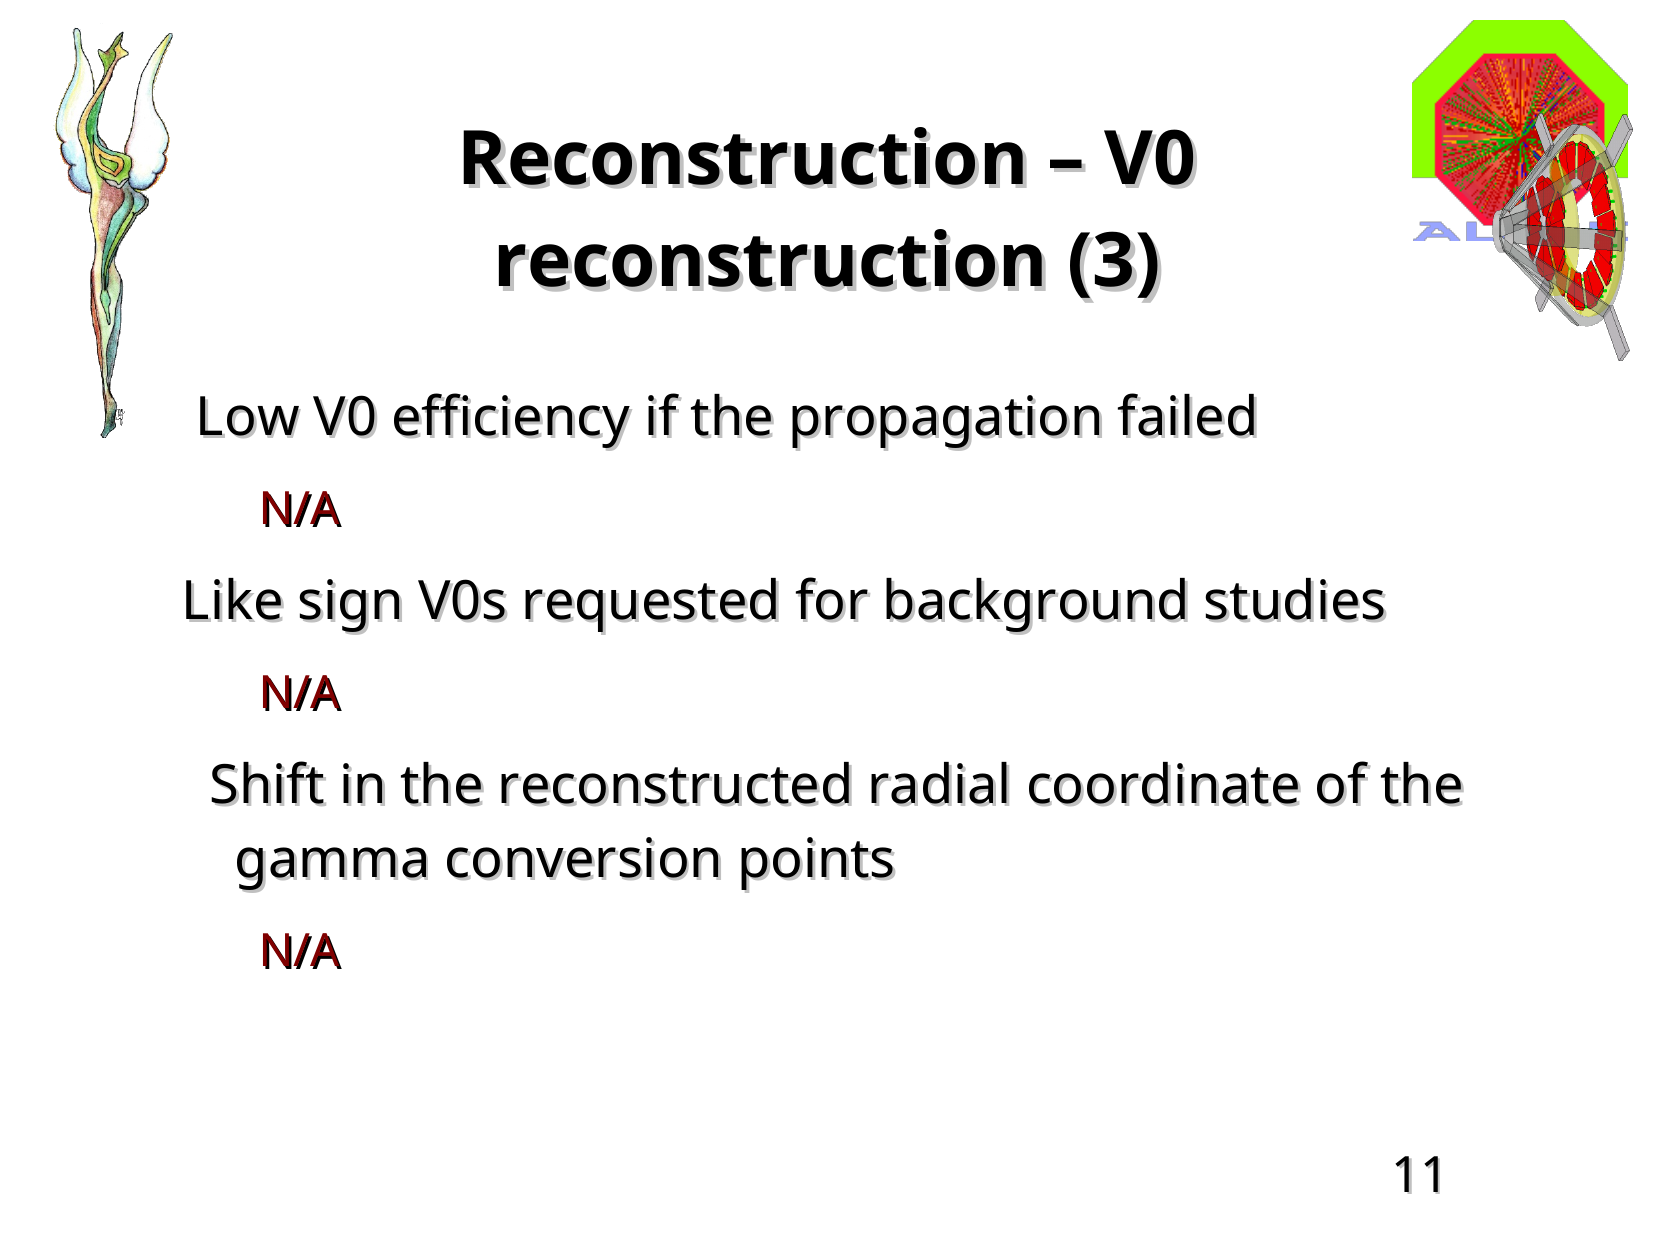

# Reconstruction – V0 reconstruction (3)
 Low V0 efficiency if the propagation failed
N/A
Like sign V0s requested for background studies
N/A
 Shift in the reconstructed radial coordinate of the gamma conversion points
N/A